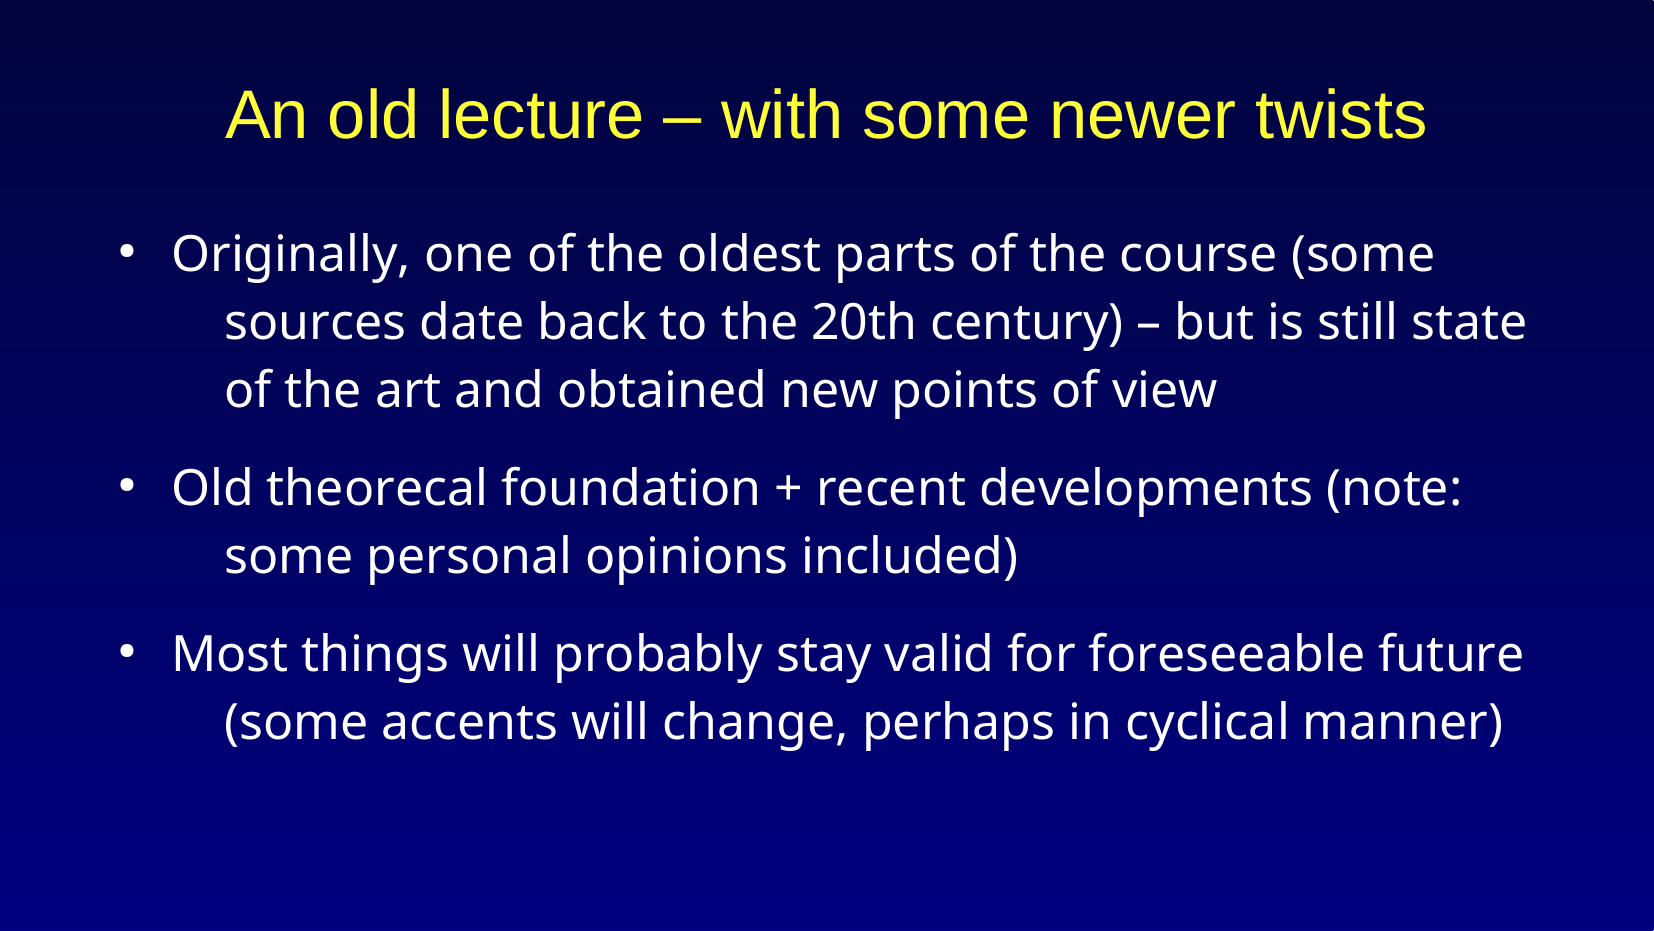

# An old lecture – with some newer twists
Originally, one of the oldest parts of the course (some sources date back to the 20th century) – but is still state of the art and obtained new points of view
Old theorecal foundation + recent developments (note: some personal opinions included)
Most things will probably stay valid for foreseeable future (some accents will change, perhaps in cyclical manner)